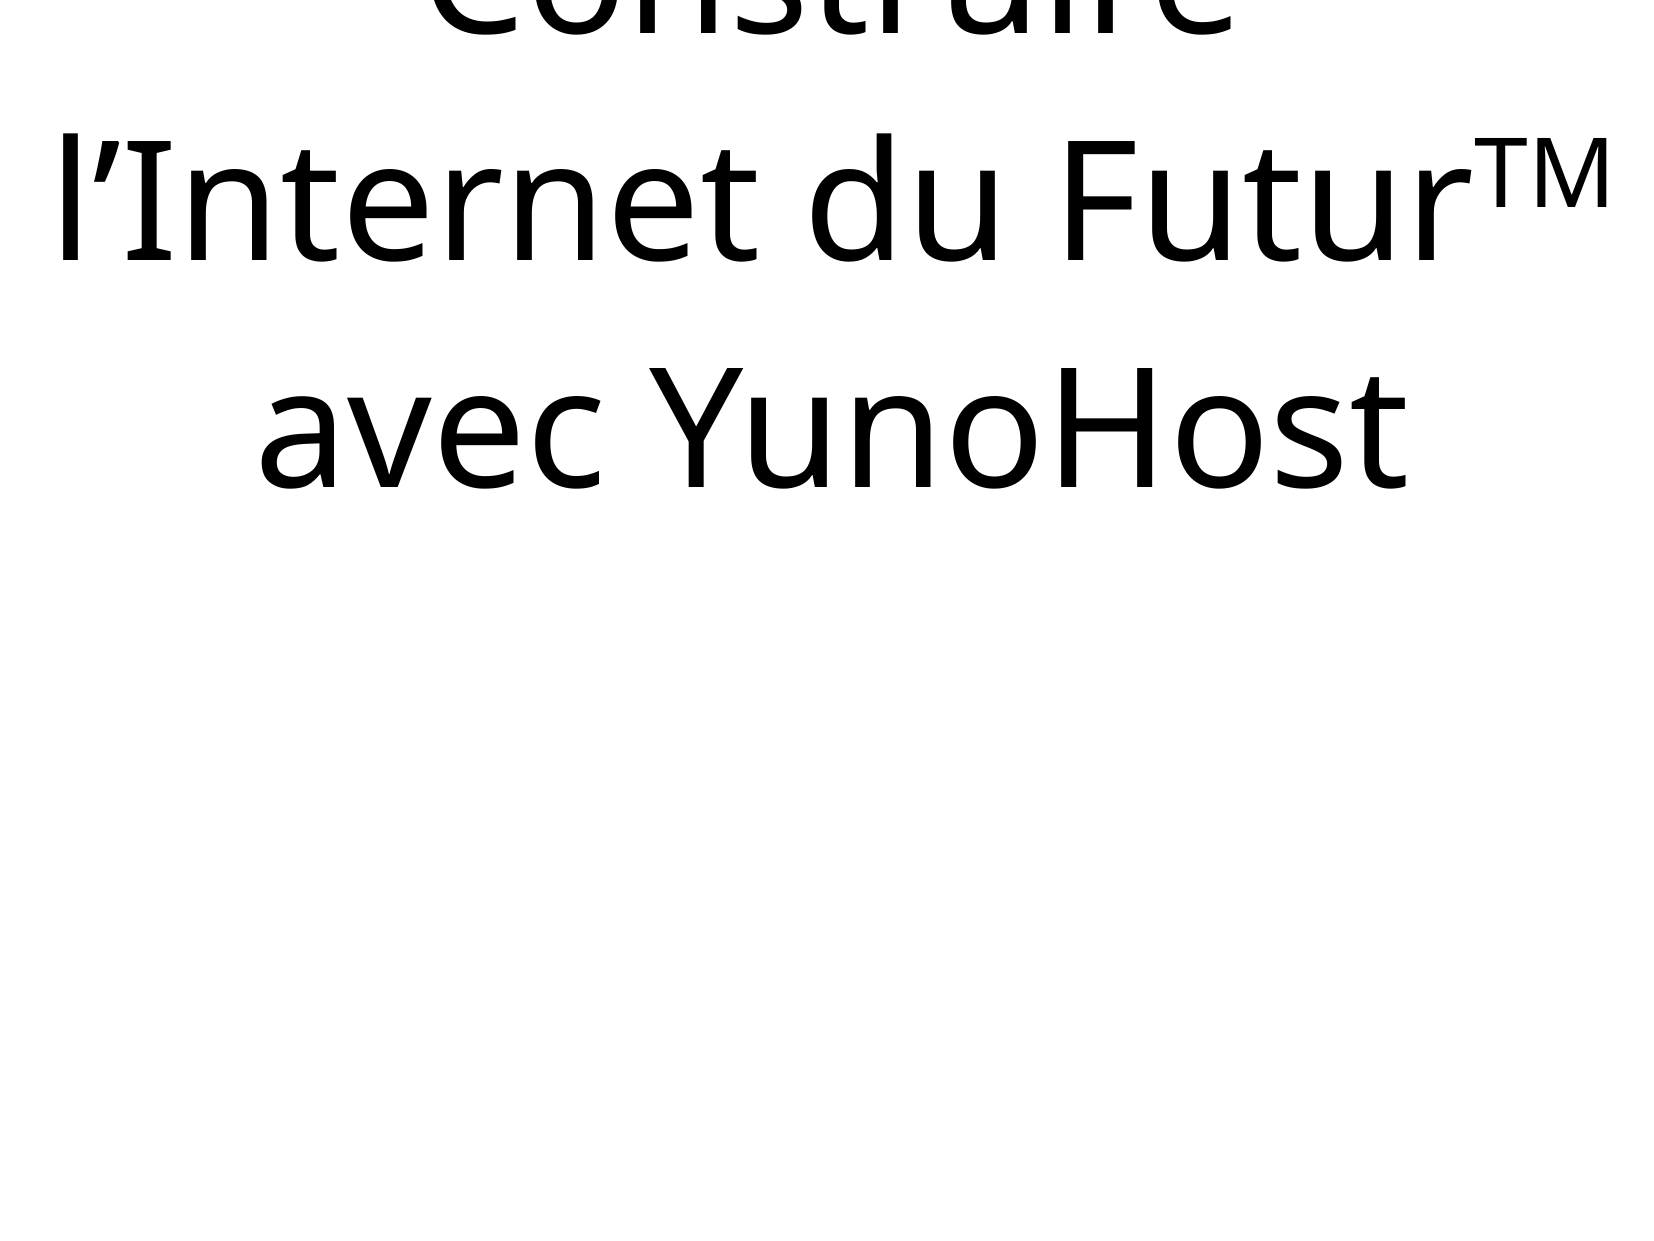

# Construire l’Internet du FuturTM
avec YunoHost
Aleks & ljf